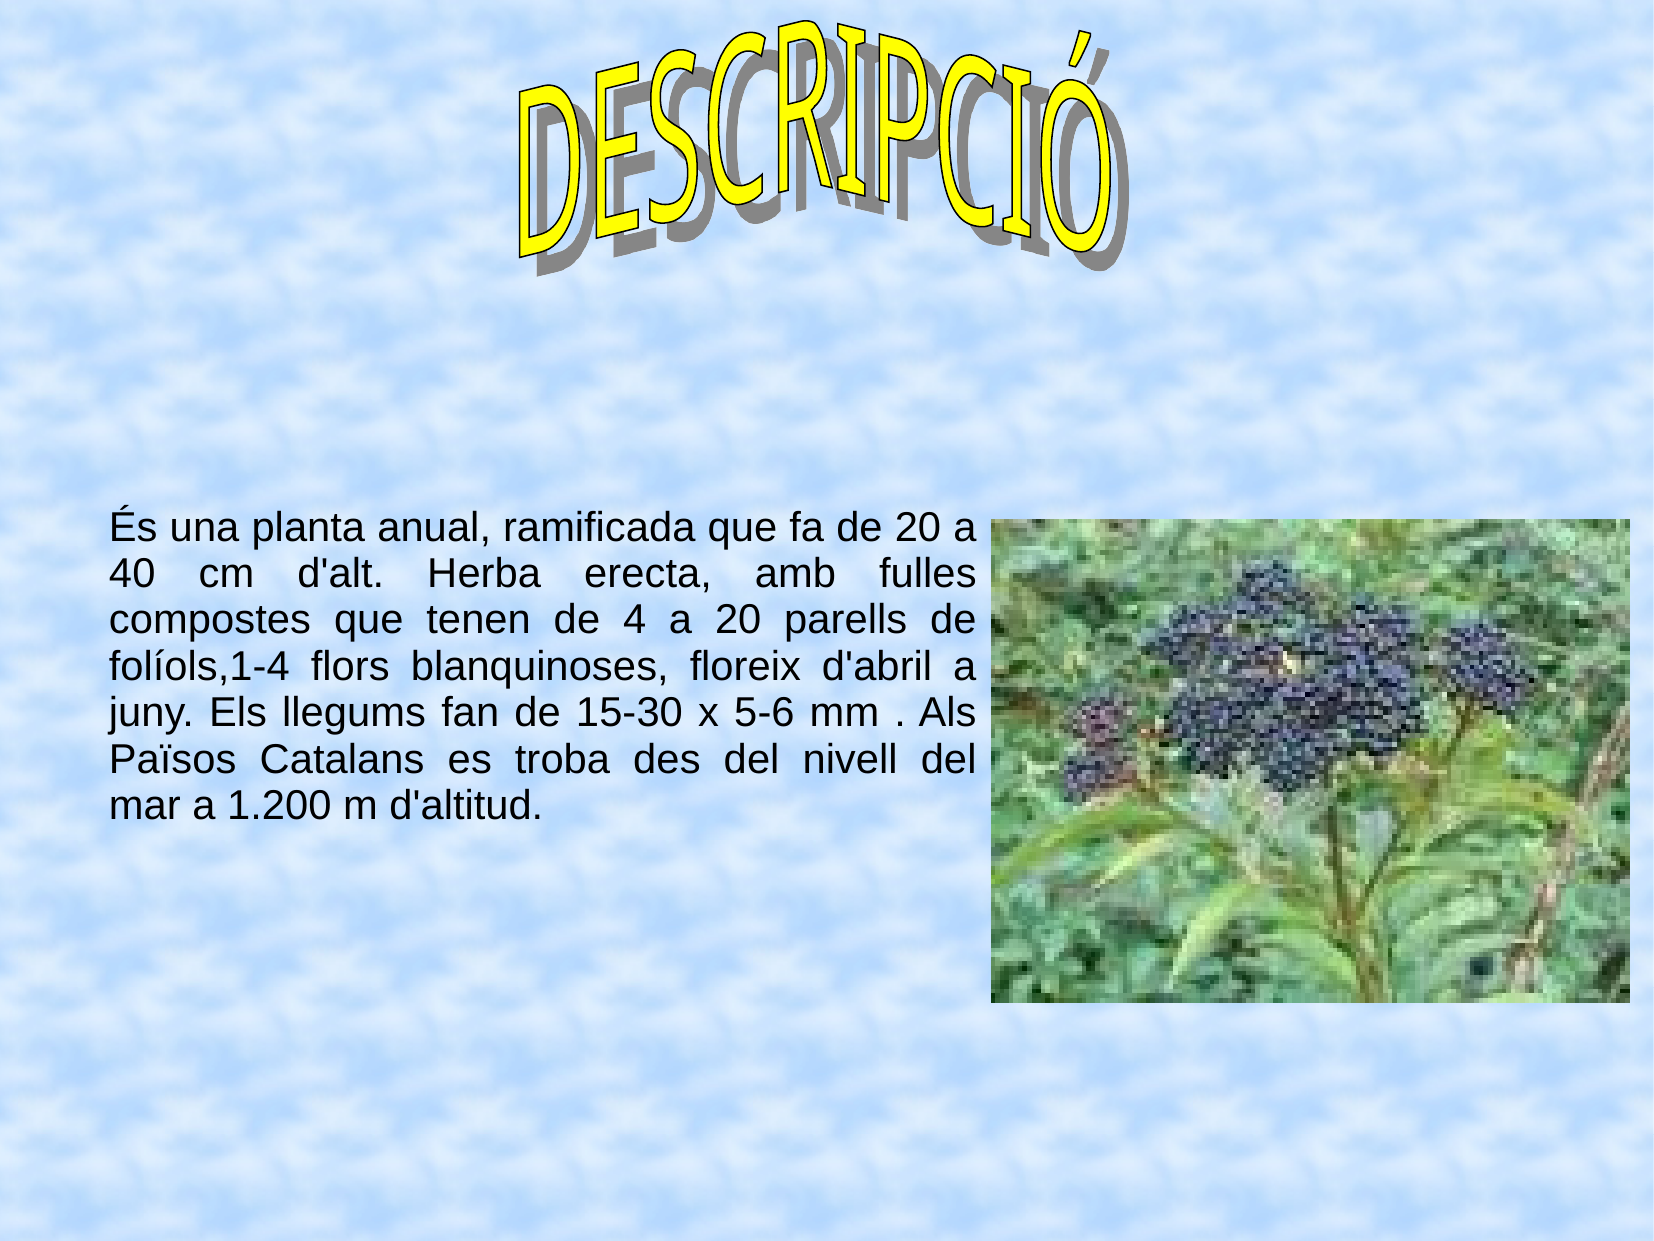

DESCRIPCIÓ
#
És una planta anual, ramificada que fa de 20 a 40 cm d'alt. Herba erecta, amb fulles compostes que tenen de 4 a 20 parells de folíols,1-4 flors blanquinoses, floreix d'abril a juny. Els llegums fan de 15-30 x 5-6 mm . Als Països Catalans es troba des del nivell del mar a 1.200 m d'altitud.